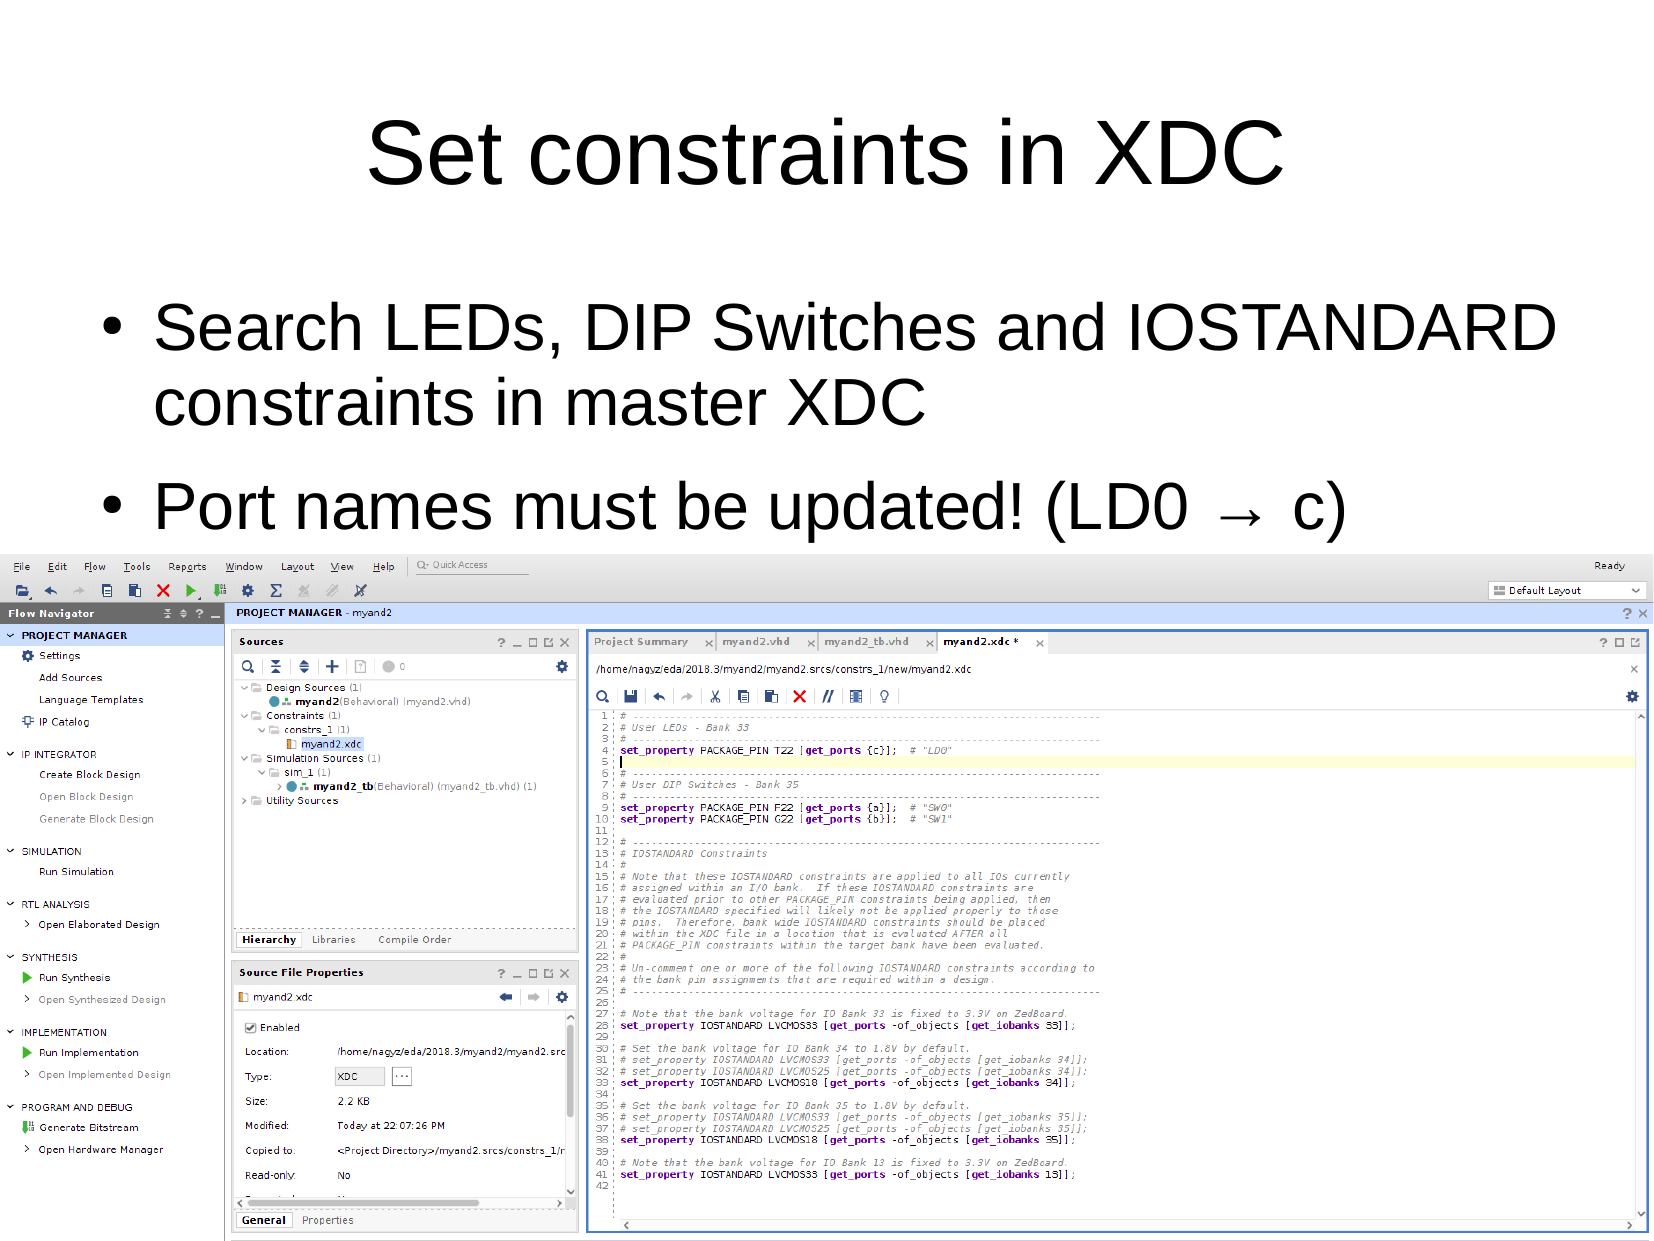

# Set constraints in XDC
Search LEDs, DIP Switches and IOSTANDARD constraints in master XDC
Port names must be updated! (LD0 → c)